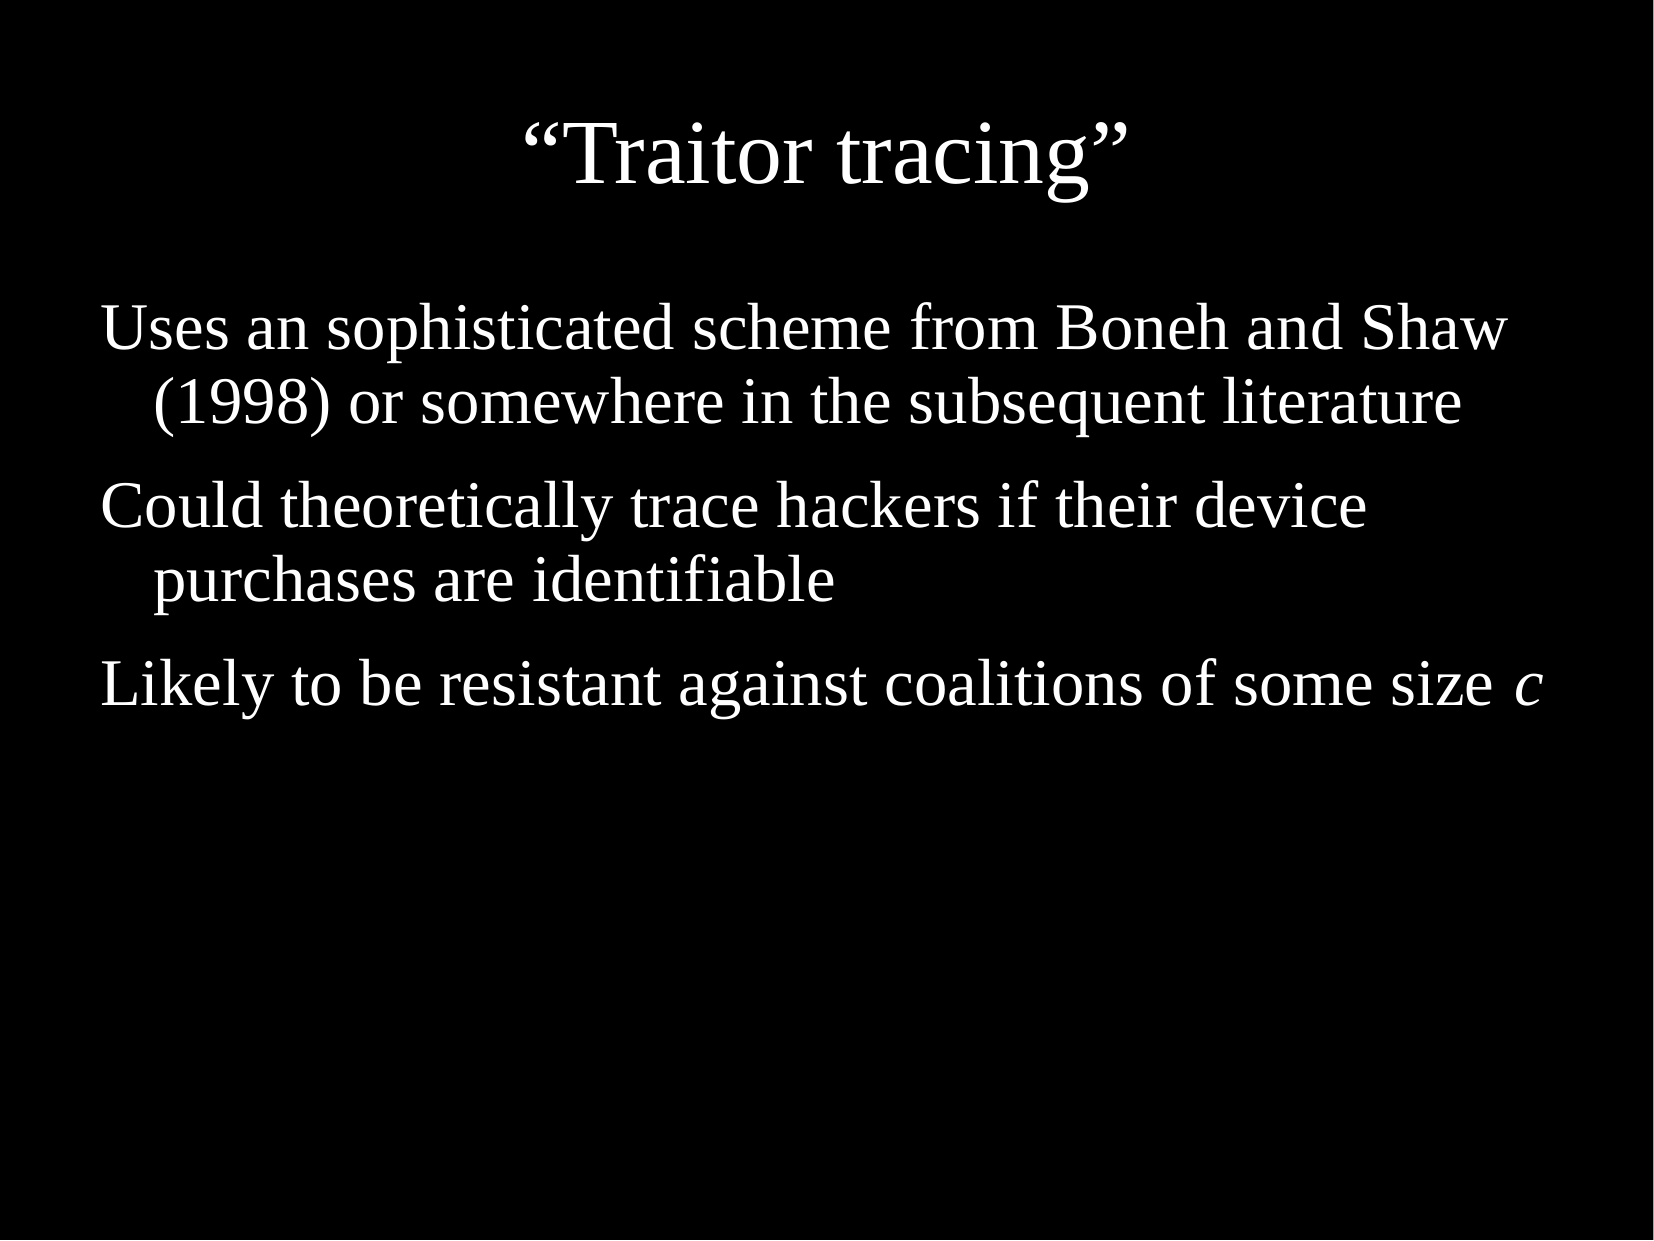

# “Traitor tracing”
Uses an sophisticated scheme from Boneh and Shaw (1998) or somewhere in the subsequent literature
Could theoretically trace hackers if their device purchases are identifiable
Likely to be resistant against coalitions of some size c